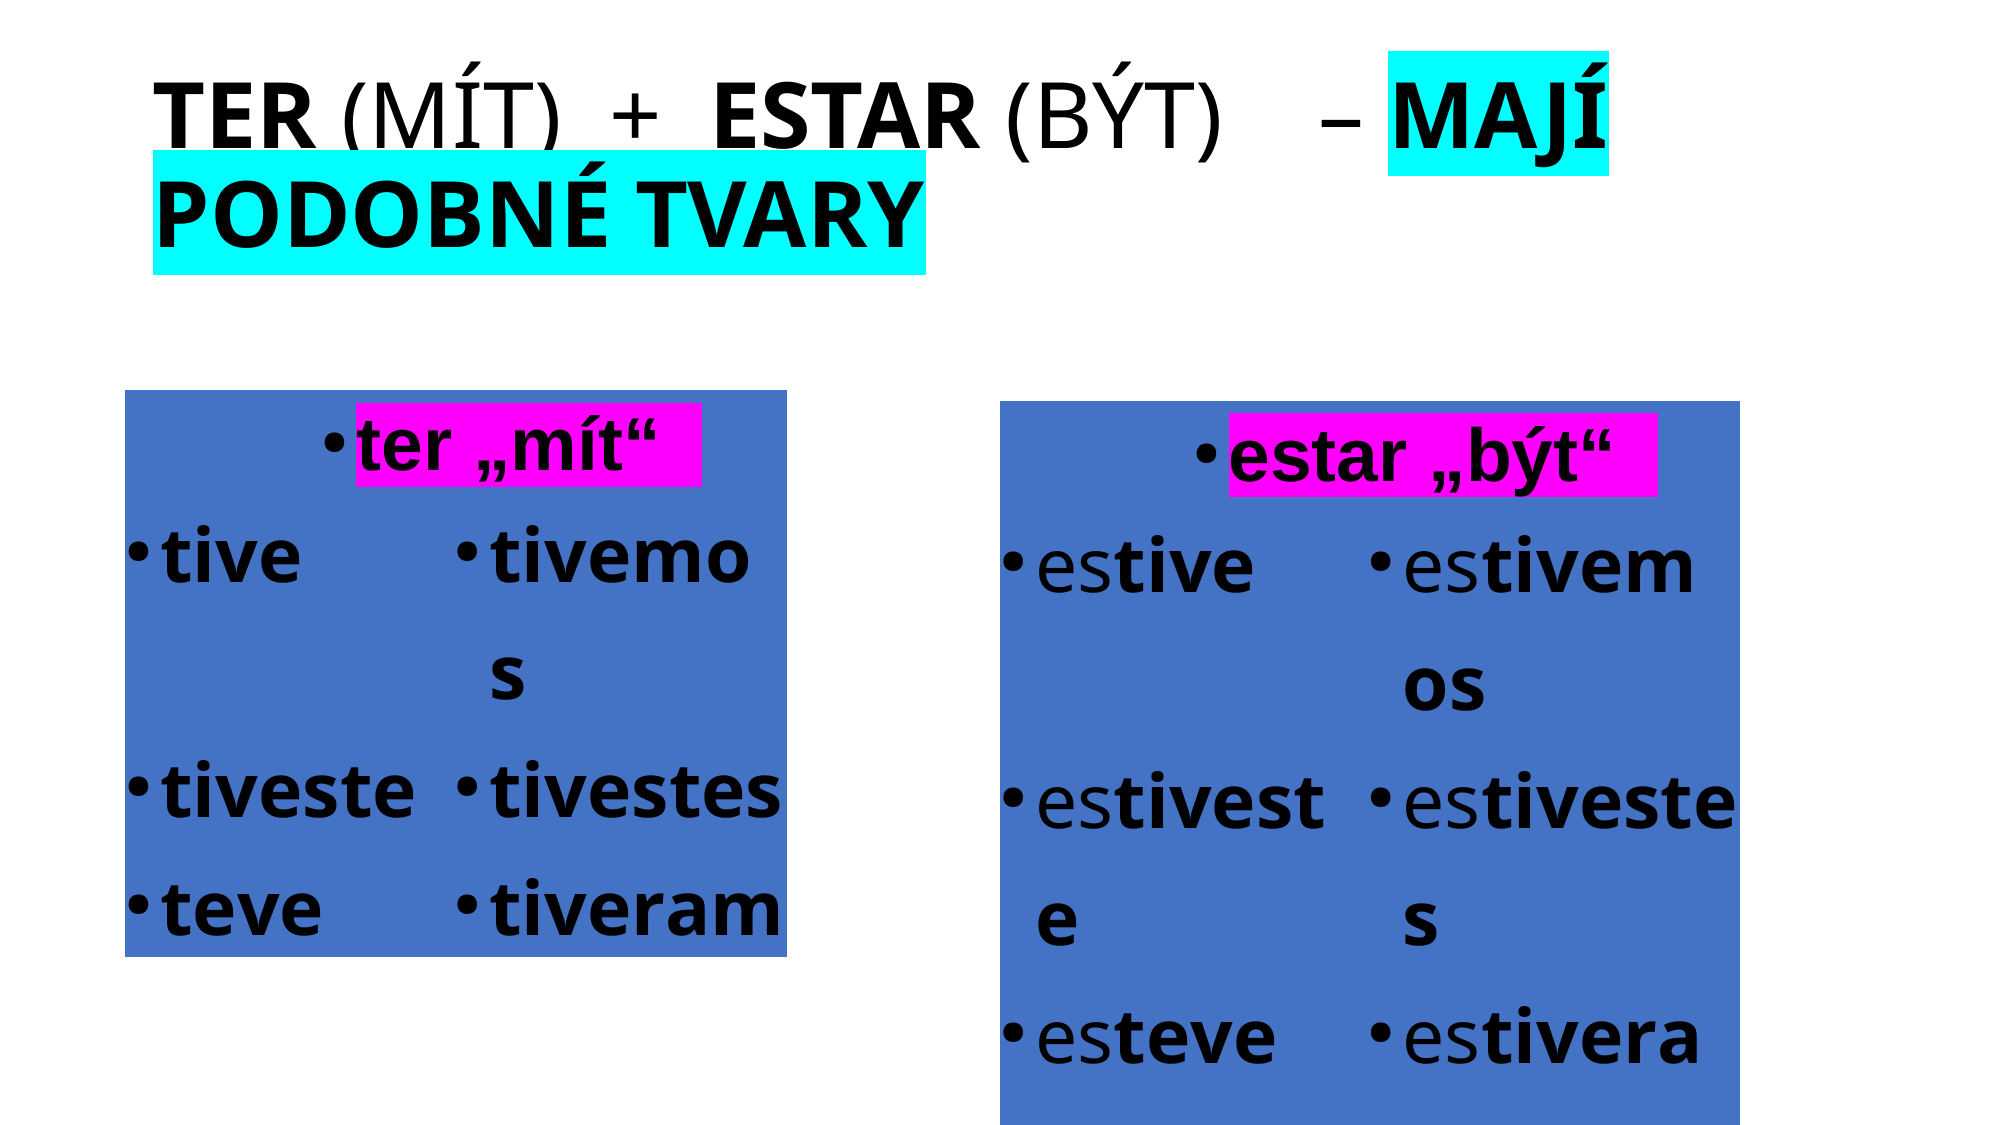

# TER (MÍT) + ESTAR (BÝT) – MAJÍ PODOBNÉ TVARY
| ter „mít“ | |
| --- | --- |
| tive | tivemos |
| tiveste | tivestes |
| teve | tiveram |
| estar „být“ | |
| --- | --- |
| estive | estivemos |
| estiveste | estivestes |
| esteve | estiveram |